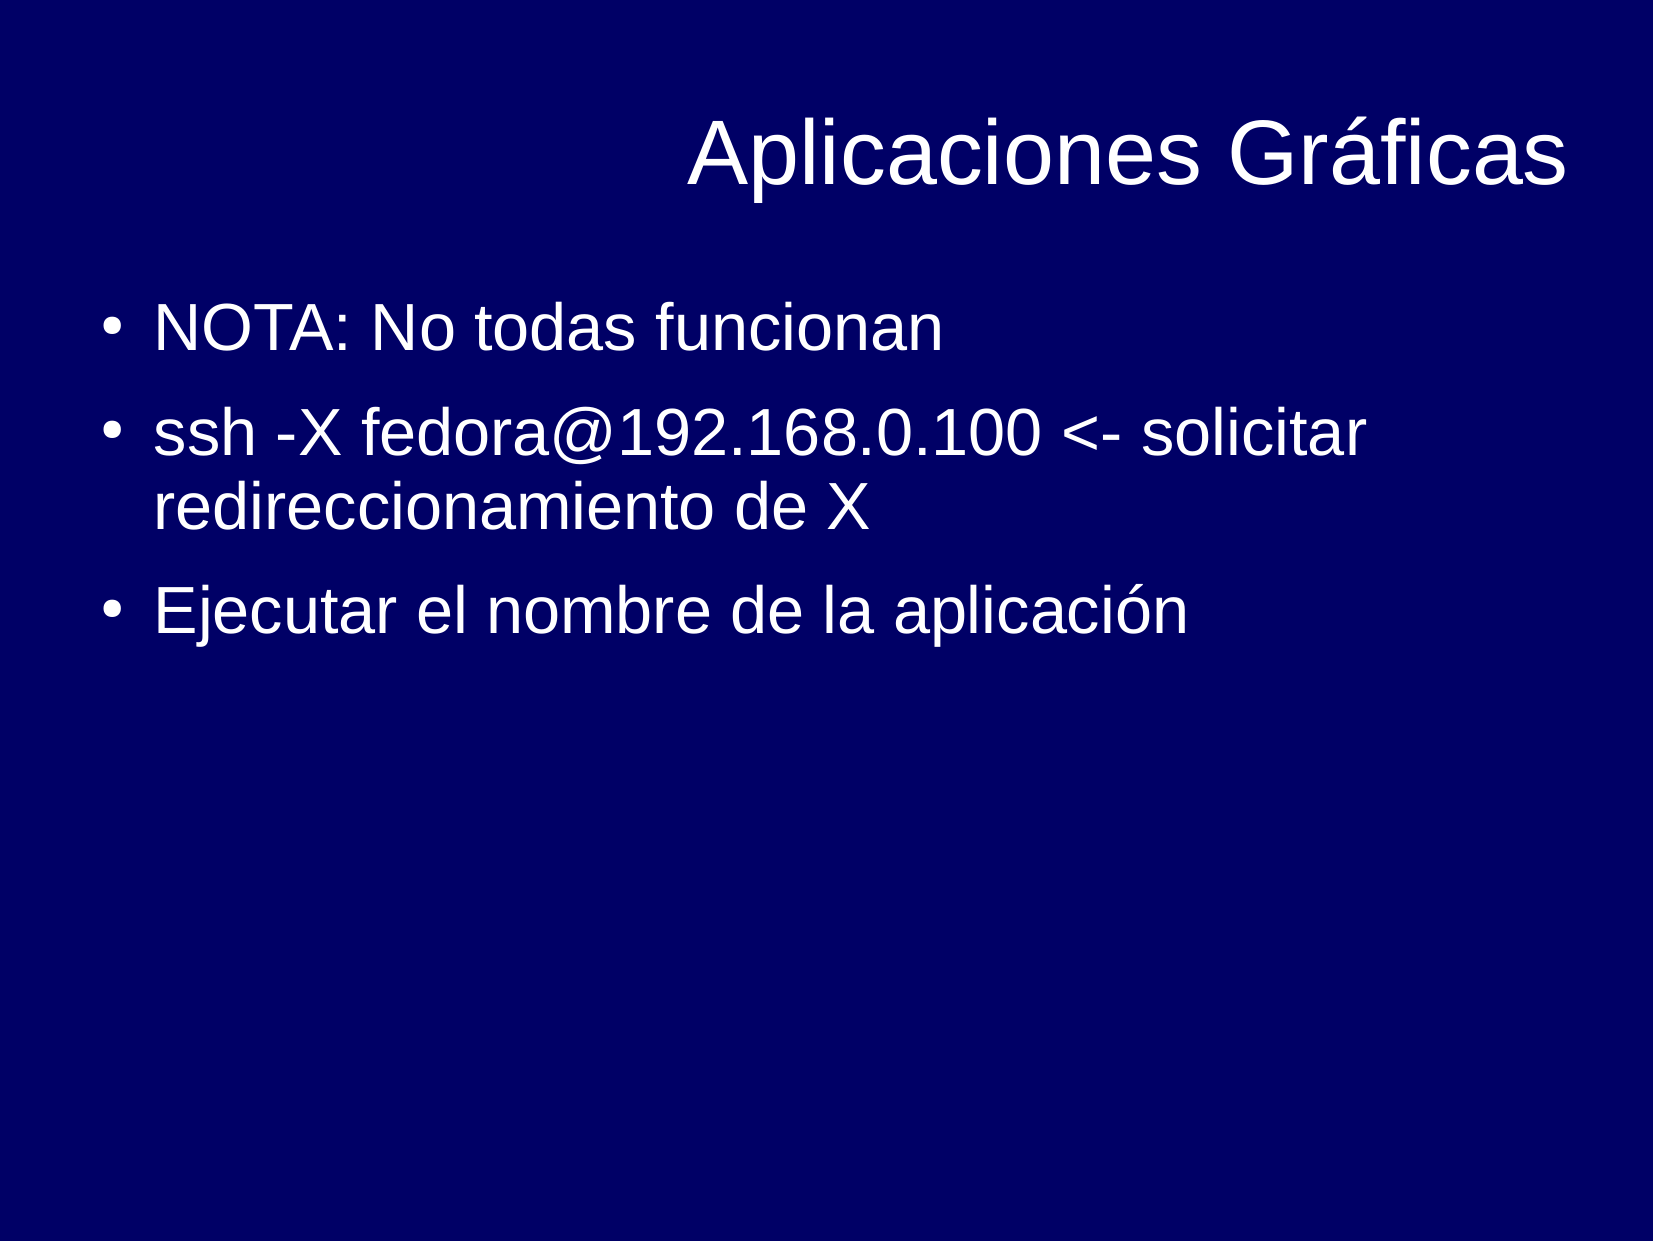

# Aplicaciones Gráficas
NOTA: No todas funcionan
ssh -X fedora@192.168.0.100 <- solicitar redireccionamiento de X
Ejecutar el nombre de la aplicación